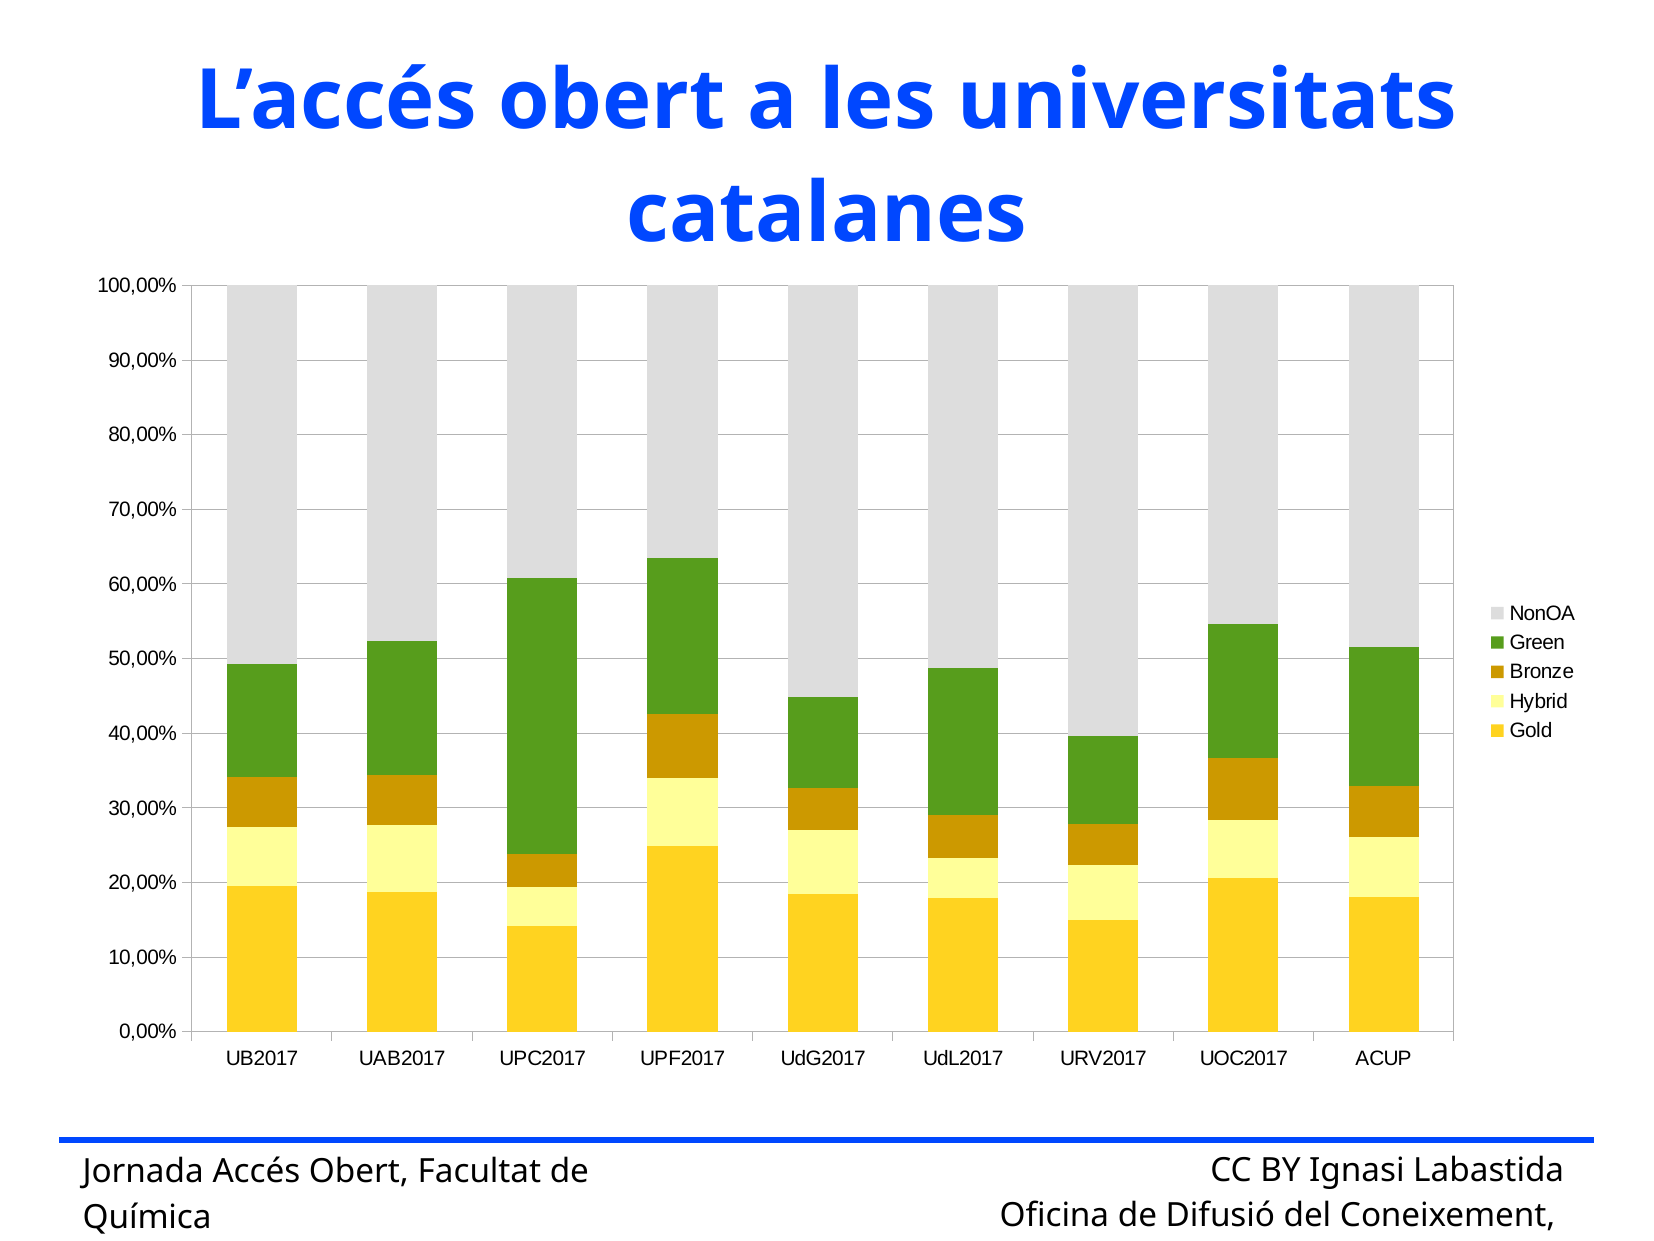

# L’accés obert a les universitats catalanes
### Chart
| Category | Gold | Hybrid | Bronze | Green | NonOA |
|---|---|---|---|---|---|
| UB2017 | 1194.0 | 486.0 | 408.0 | 924.0 | 3104.0 |
| UAB2017 | 855.0 | 409.0 | 305.0 | 817.0 | 2174.0 |
| UPC2017 | 272.0 | 101.0 | 86.0 | 711.0 | 756.0 |
| UPF2017 | 344.0 | 125.0 | 118.0 | 288.0 | 504.0 |
| UdG2017 | 159.0 | 75.0 | 48.0 | 106.0 | 476.0 |
| UdL2017 | 109.0 | 33.0 | 35.0 | 120.0 | 313.0 |
| URV2017 | 179.0 | 87.0 | 66.0 | 141.0 | 719.0 |
| UOC2017 | 45.0 | 17.0 | 18.0 | 39.0 | 99.0 |
| ACUP | 2620.0 | 1159.0 | 985.0 | 2705.0 | 7030.0 |